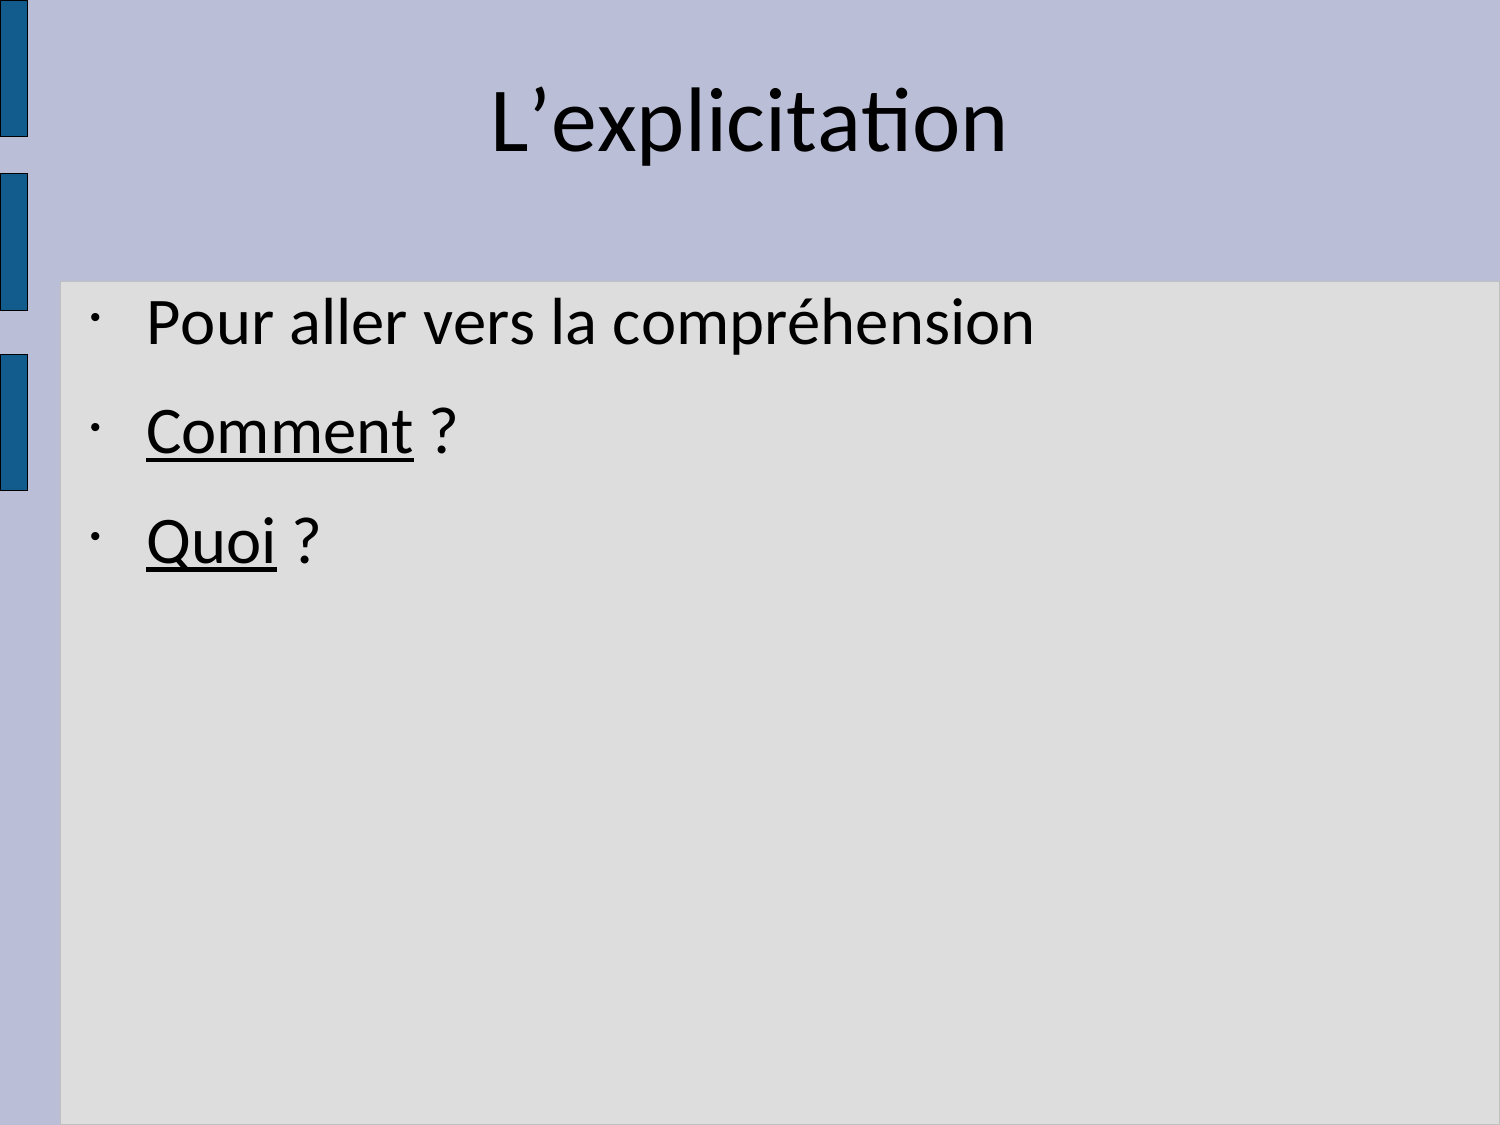

# L’explicitation
Pour aller vers la compréhension
Comment ?
Quoi ?